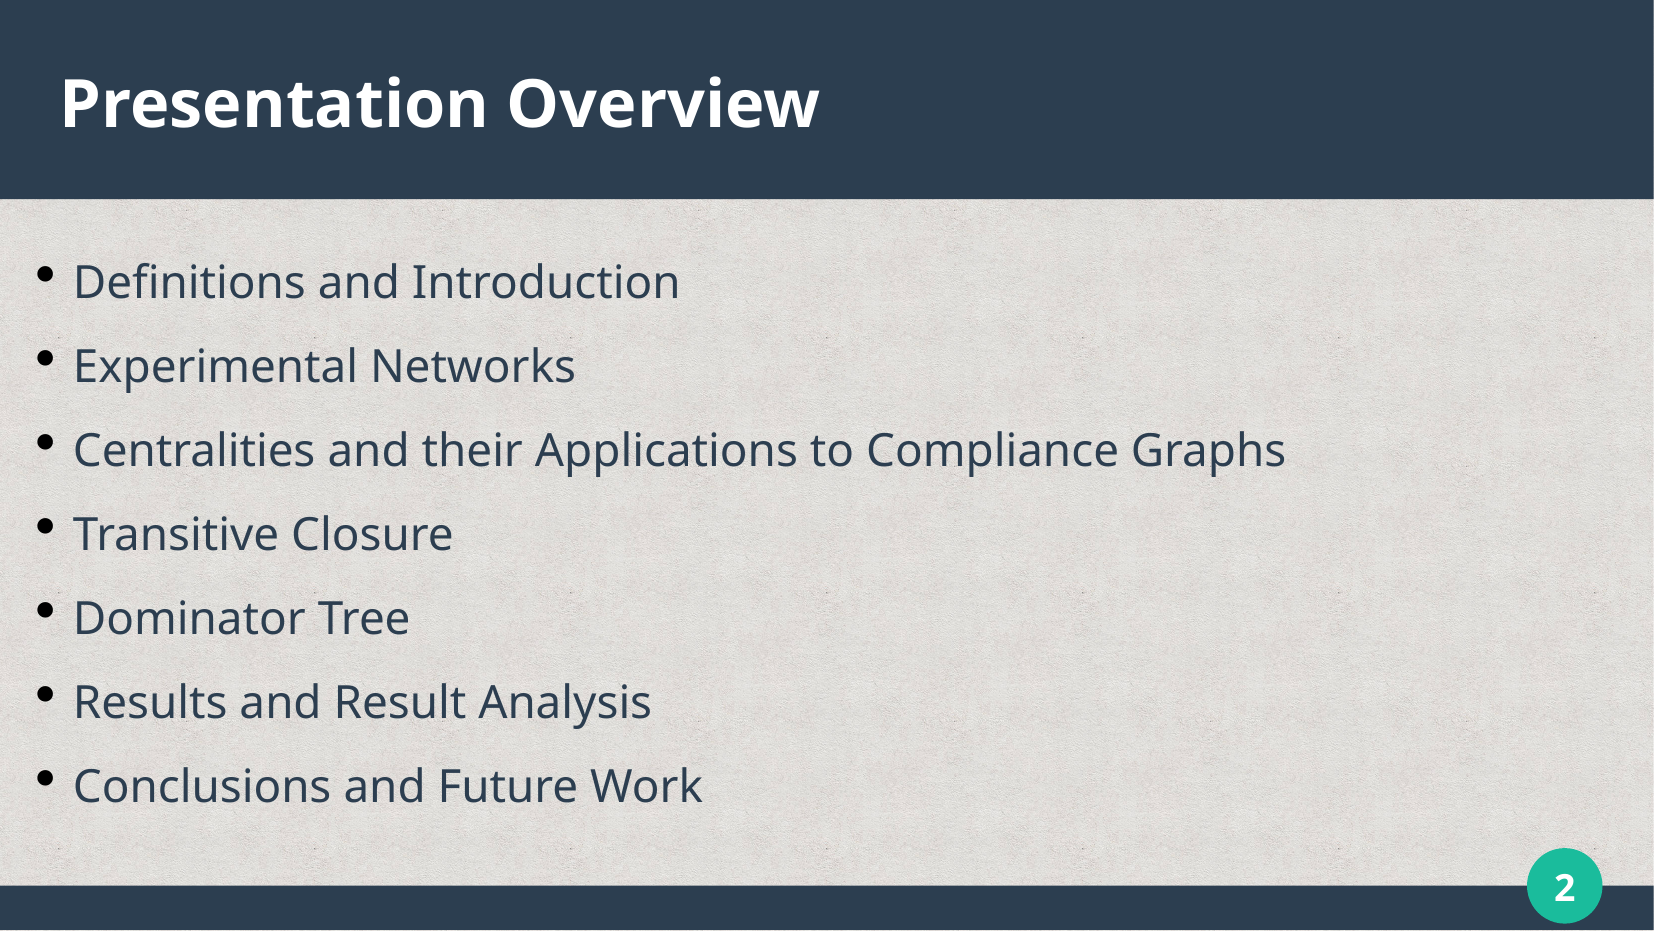

# Presentation Overview
Definitions and Introduction
Experimental Networks
Centralities and their Applications to Compliance Graphs
Transitive Closure
Dominator Tree
Results and Result Analysis
Conclusions and Future Work